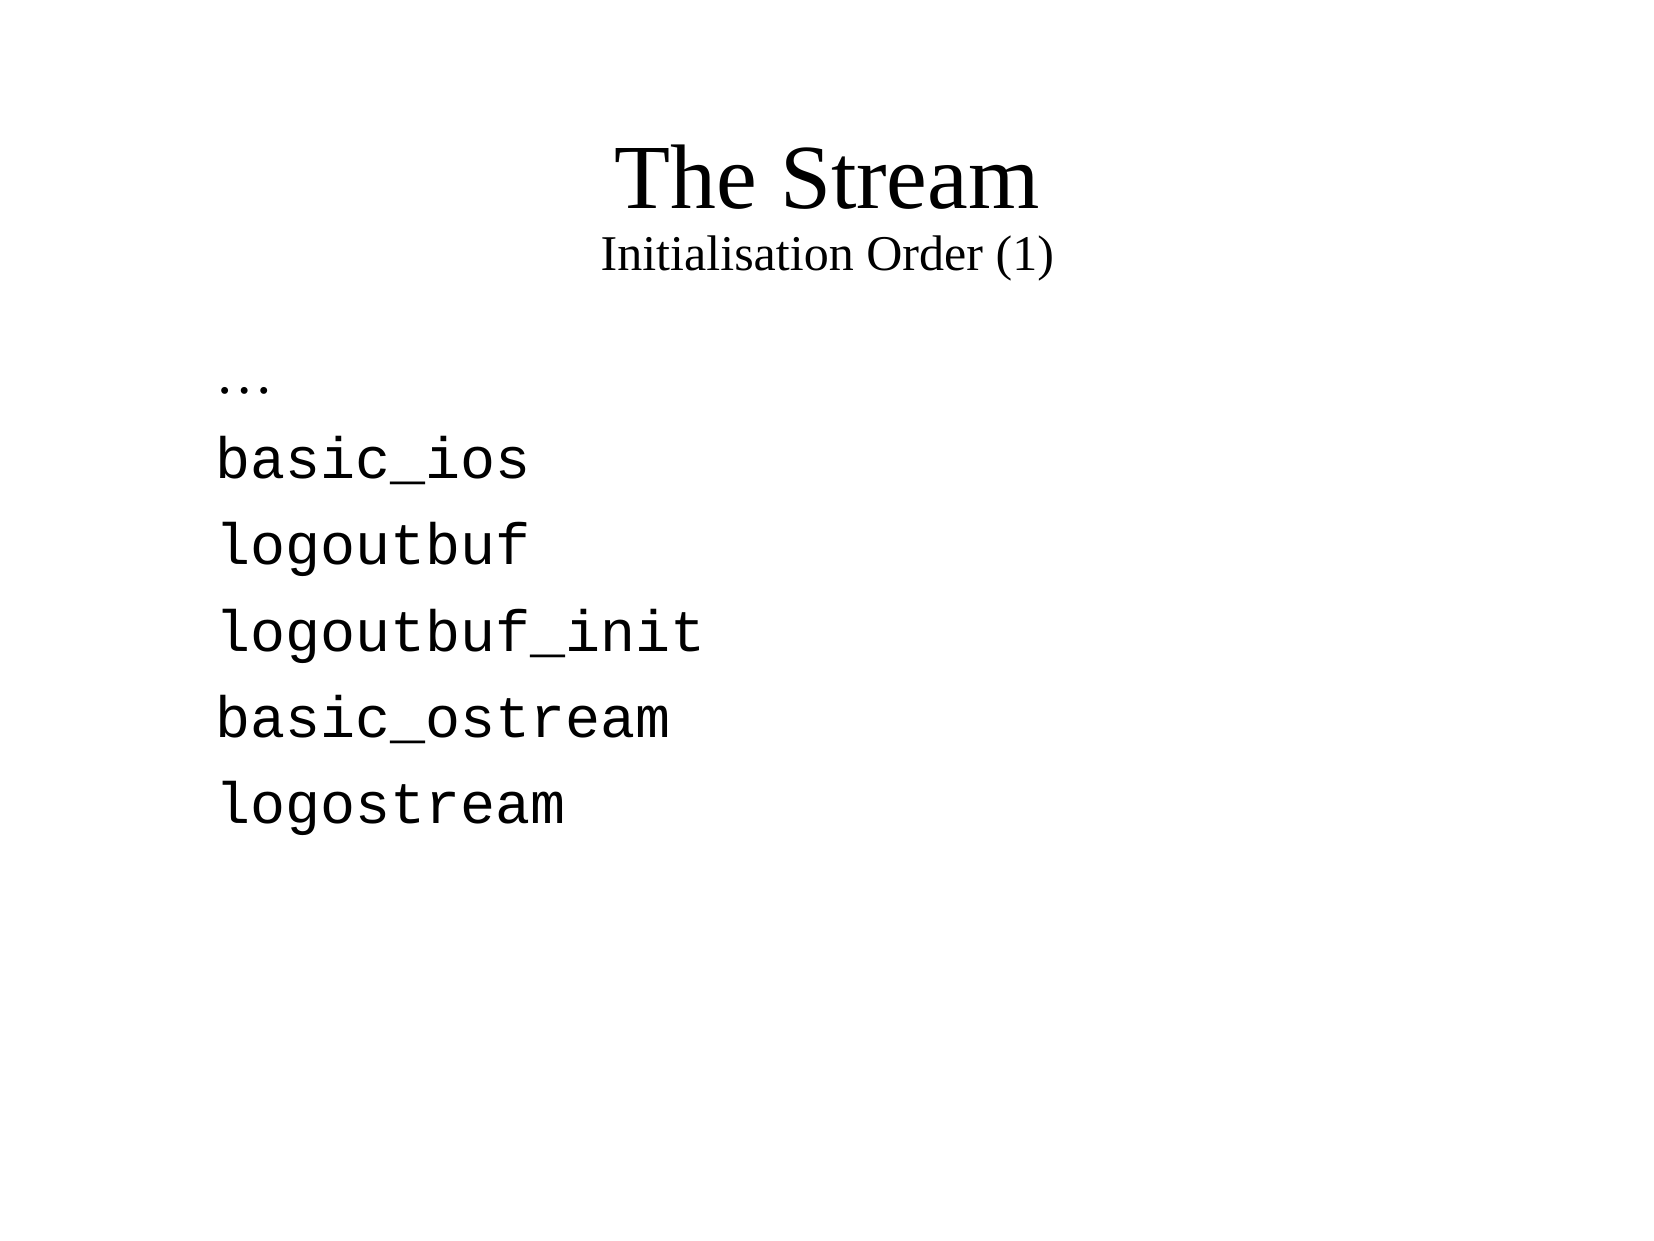

# The Stream Initialisation Order (1)
…
basic_ios
logoutbuf
logoutbuf_init
basic_ostream
logostream